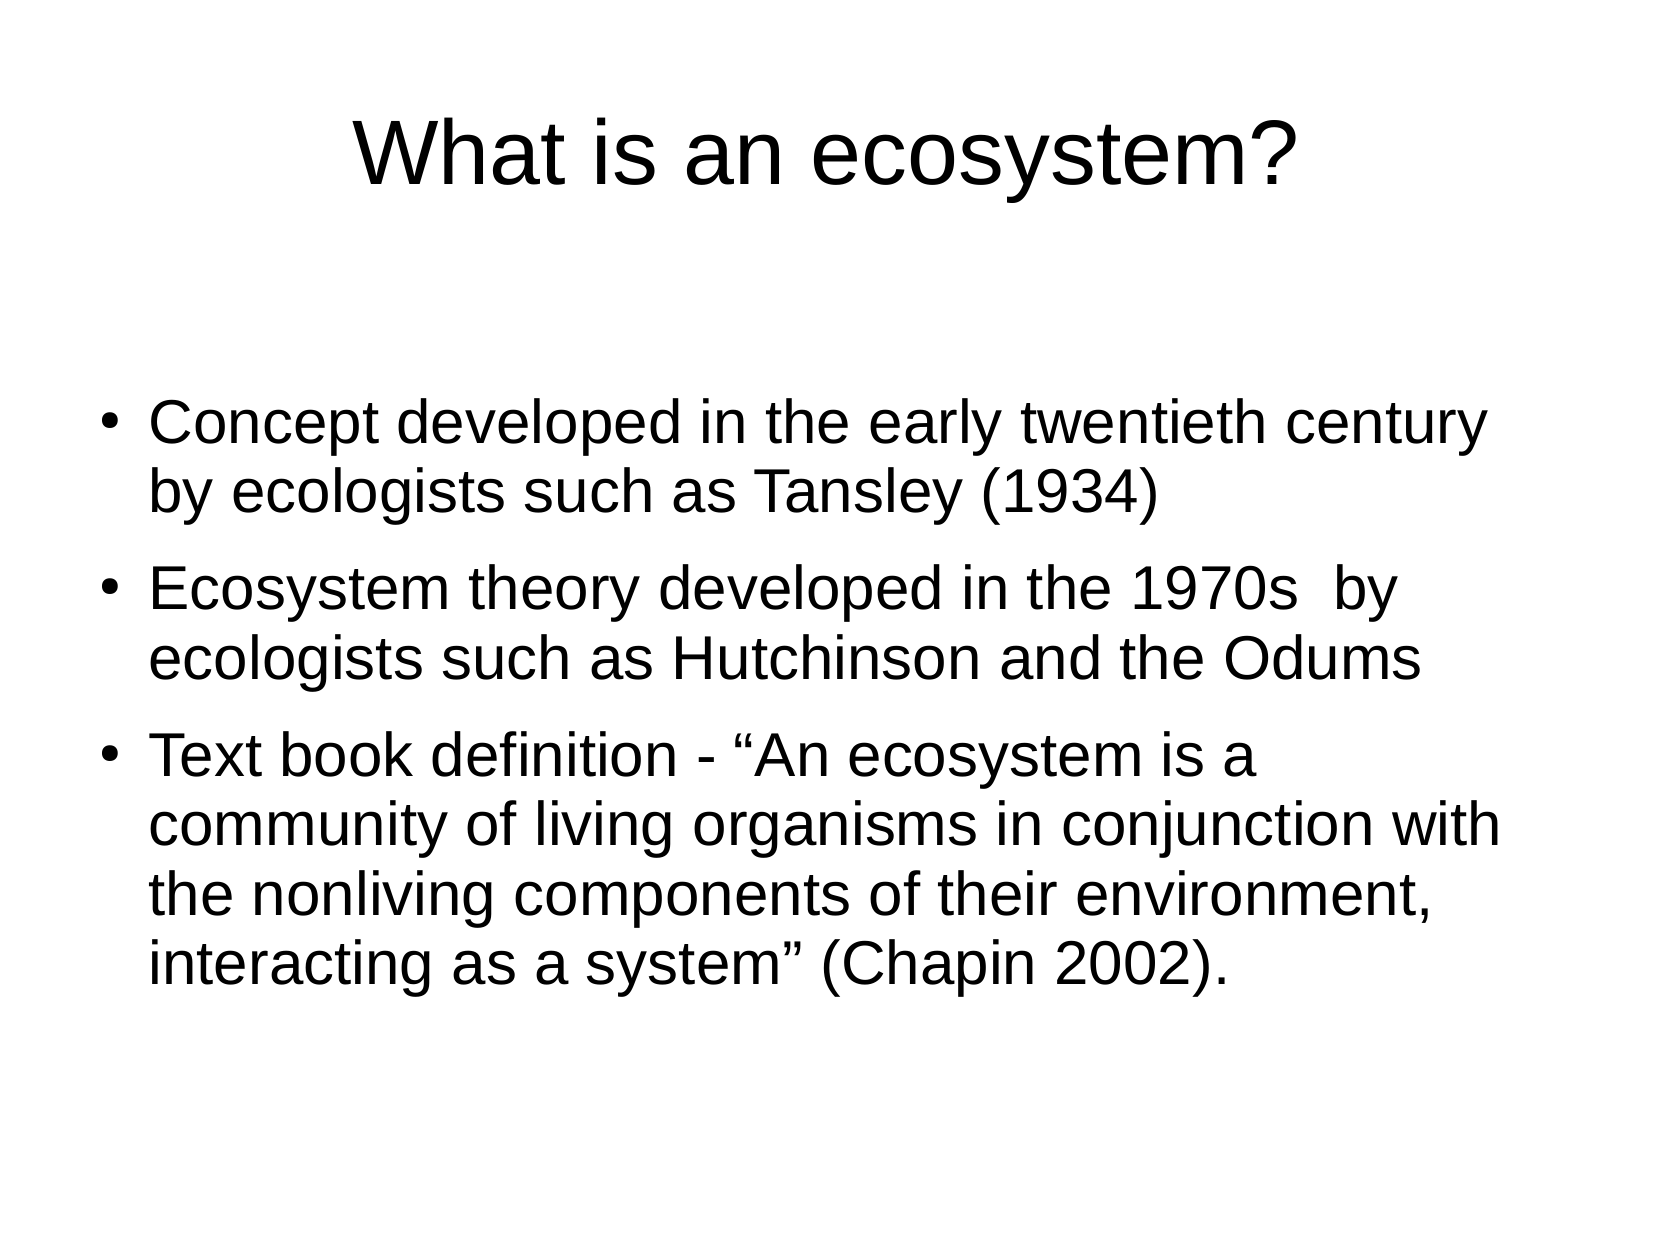

# What is an ecosystem?
Concept developed in the early twentieth century by ecologists such as Tansley (1934)
Ecosystem theory developed in the 1970s by ecologists such as Hutchinson and the Odums
Text book definition - “An ecosystem is a community of living organisms in conjunction with the nonliving components of their environment, interacting as a system” (Chapin 2002).